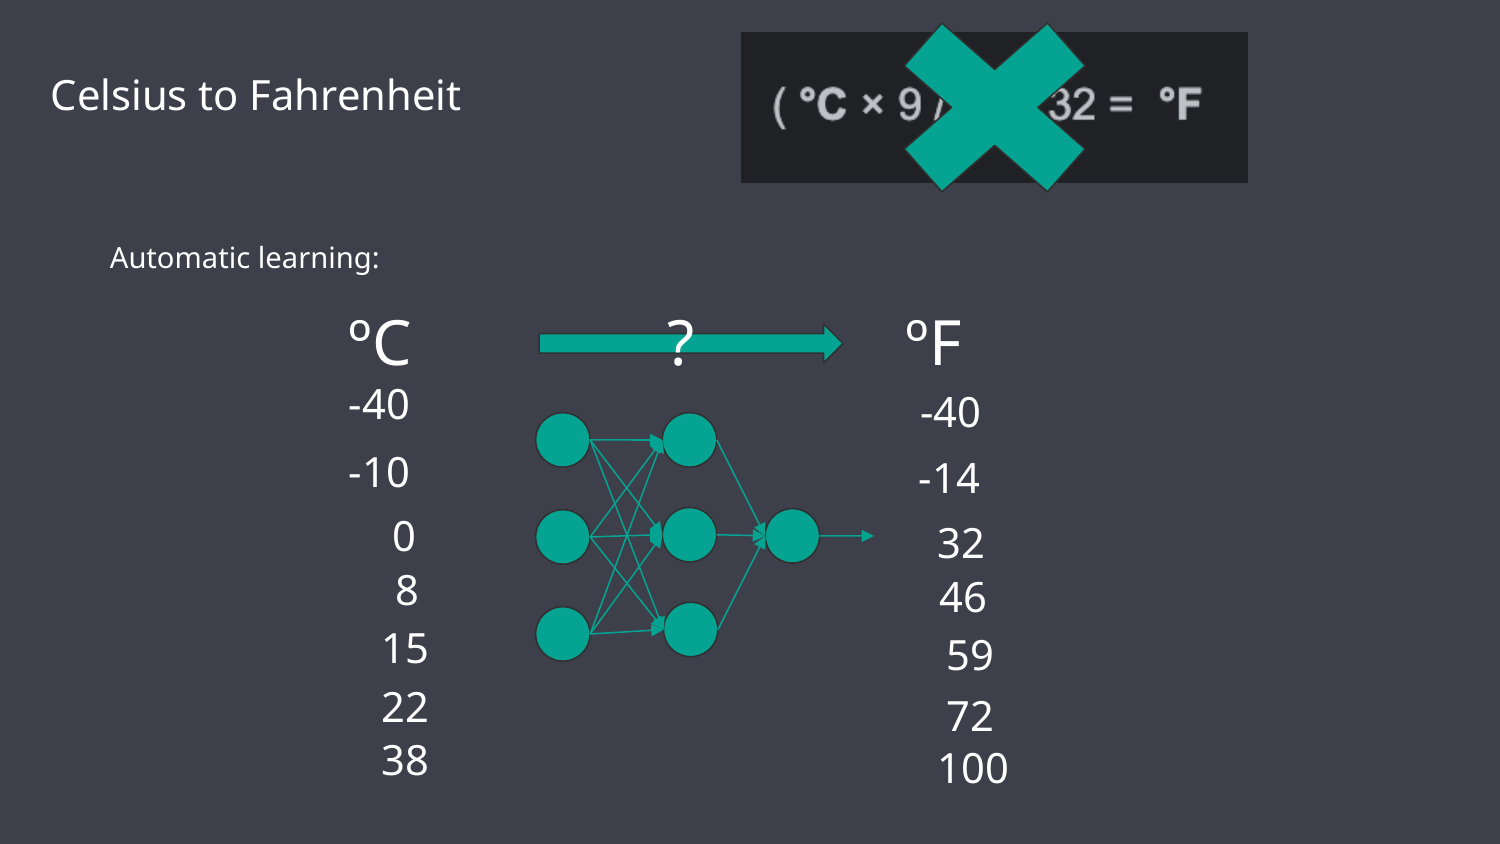

Celsius to Fahrenheit
Automatic learning:
ºC
?
ºF
-40
-40
-10
-14
0
32
8
46
15
59
22
72
38
100